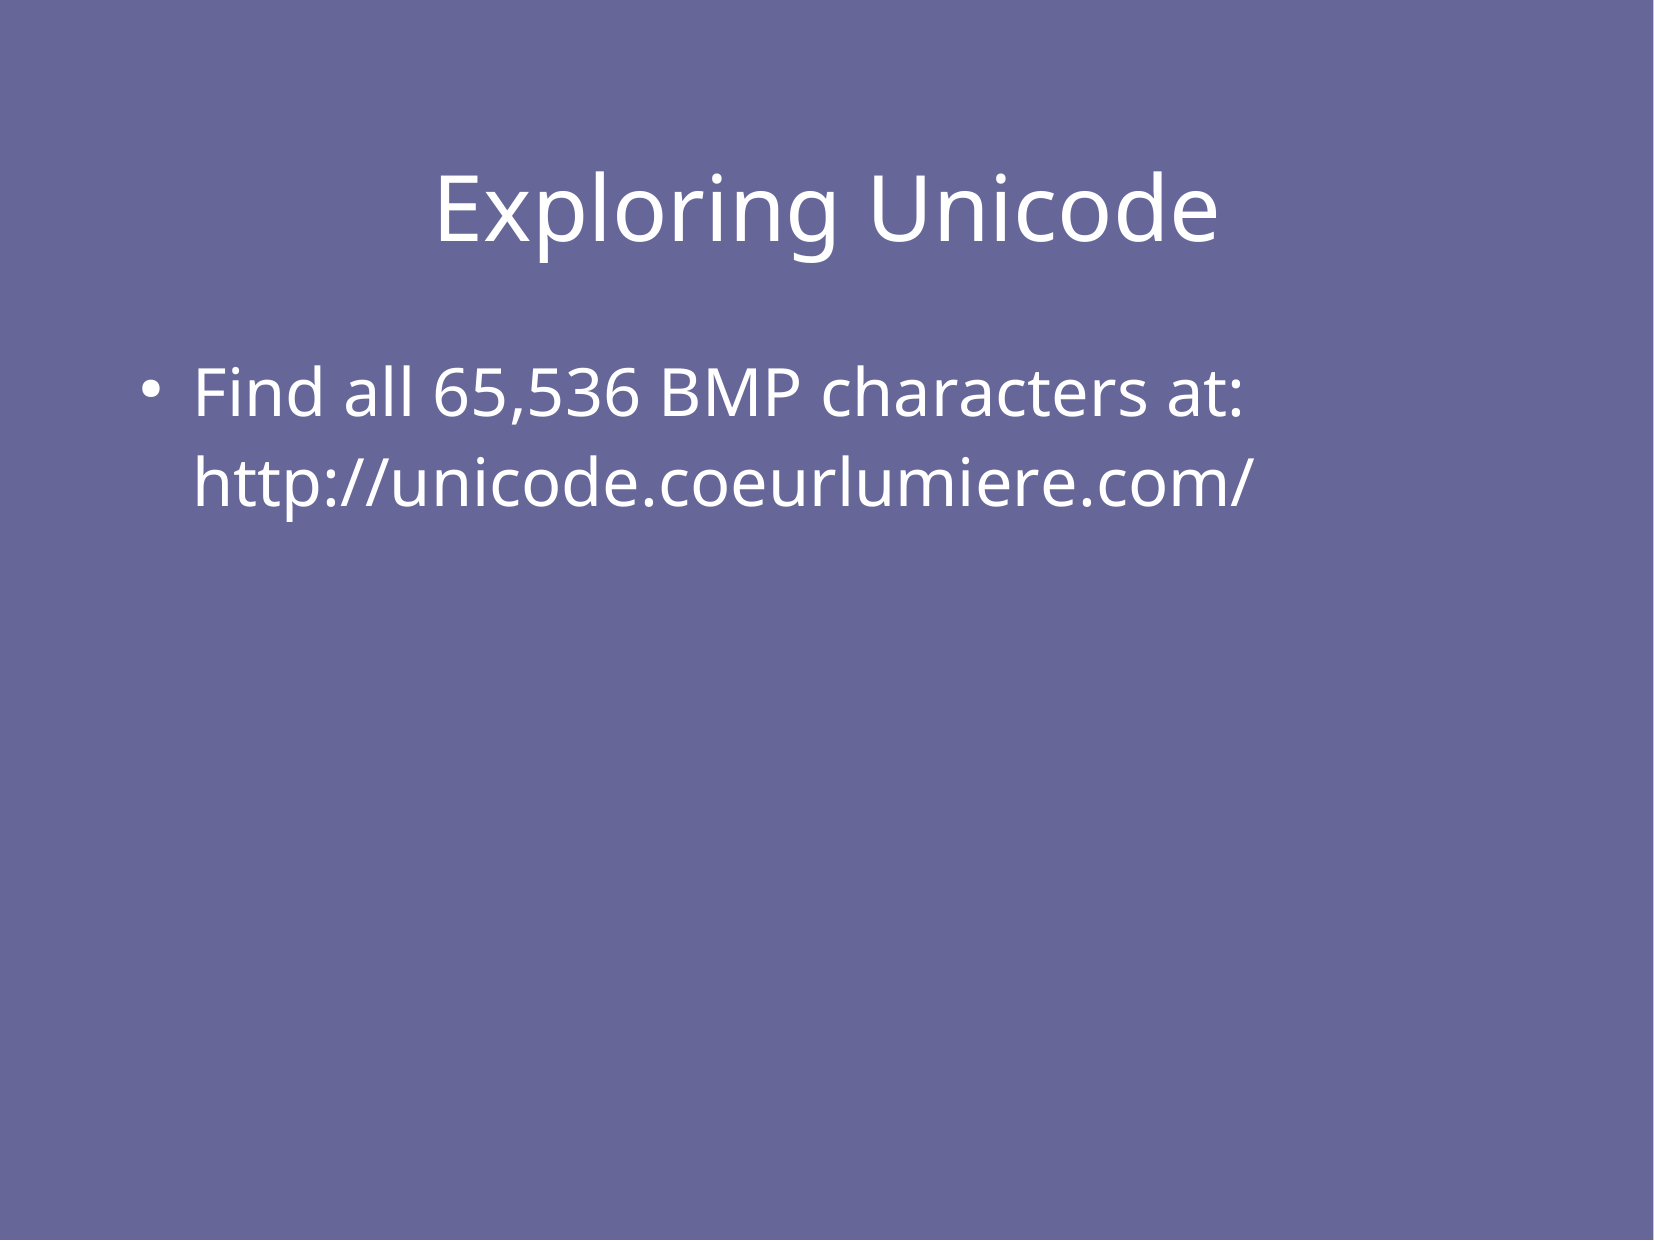

# Exploring Unicode
Find all 65,536 BMP characters at: http://unicode.coeurlumiere.com/